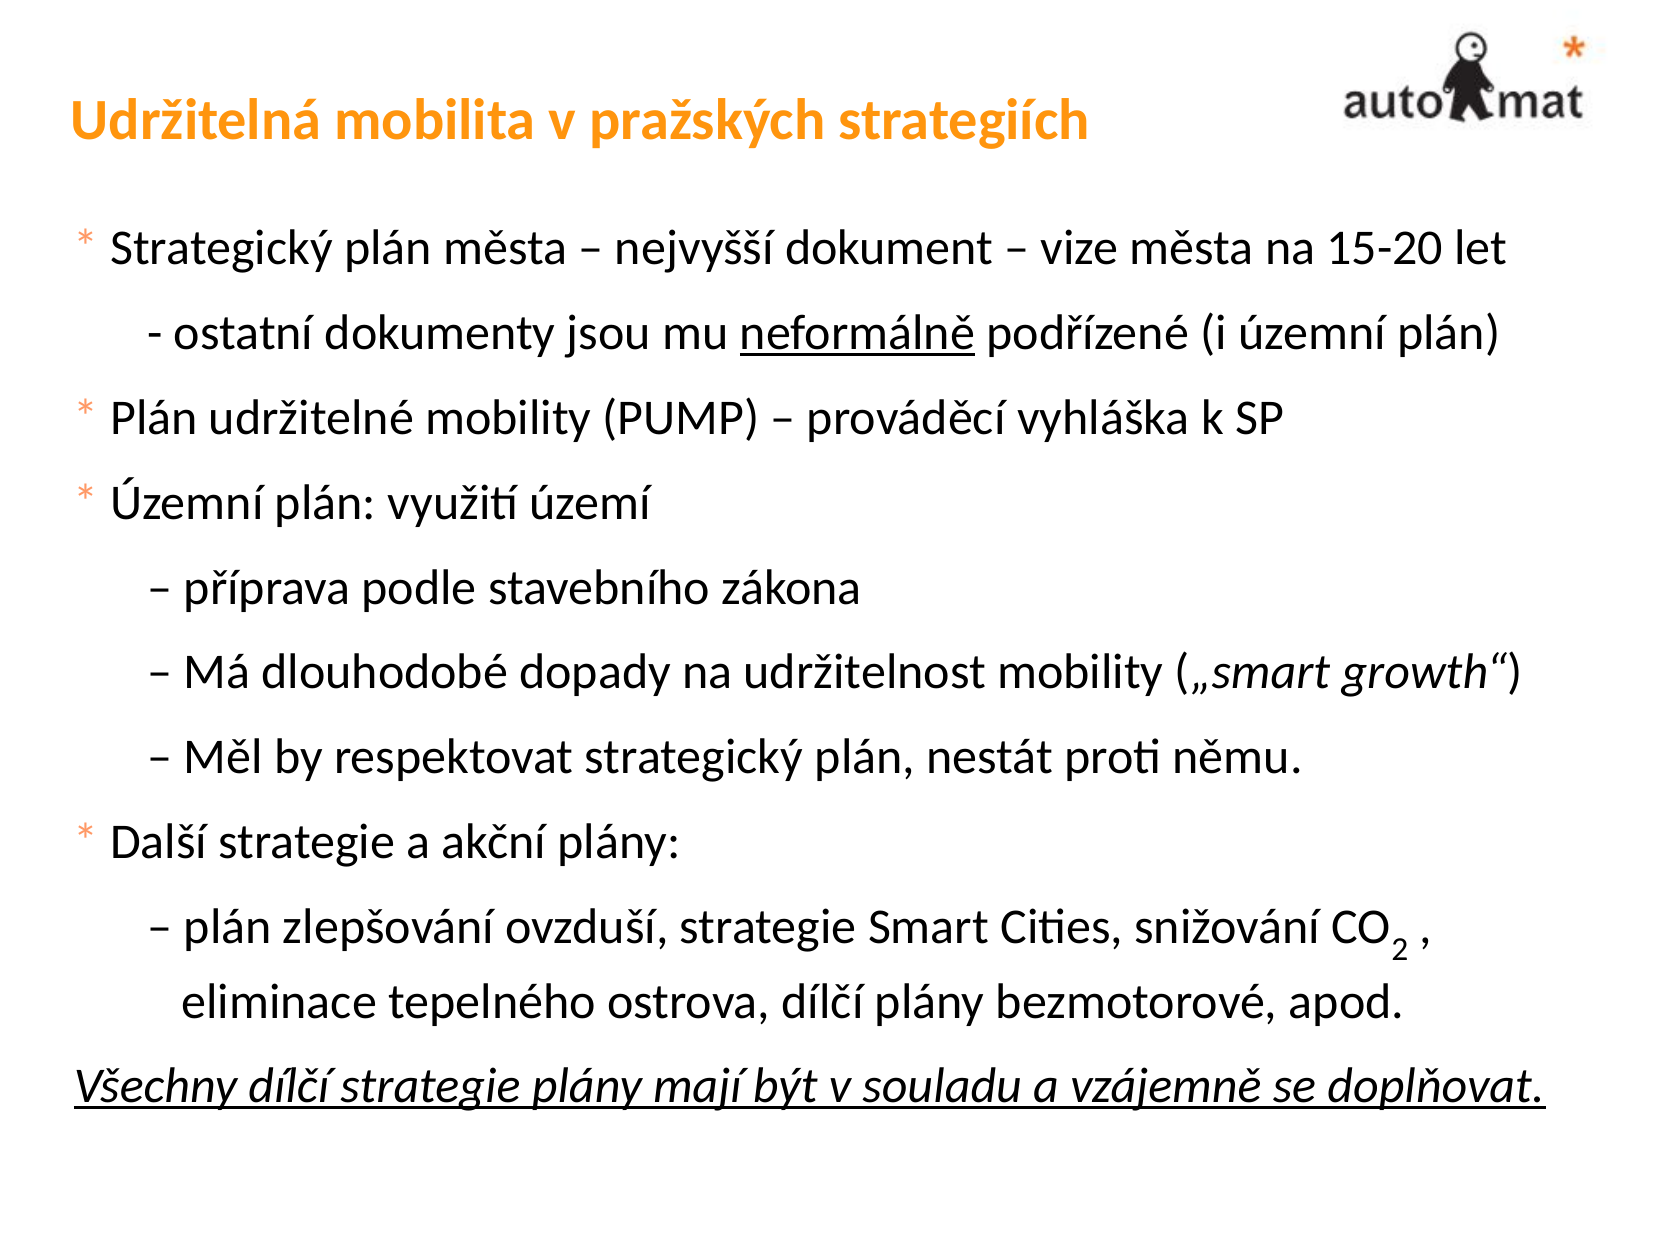

Udržitelná mobilita v pražských strategiích
* Strategický plán města – nejvyšší dokument – vize města na 15-20 let
	- ostatní dokumenty jsou mu neformálně podřízené (i územní plán)
* Plán udržitelné mobility (PUMP) – prováděcí vyhláška k SP
* Územní plán: využití území
	– příprava podle stavebního zákona
	– Má dlouhodobé dopady na udržitelnost mobility („smart growth“)
	– Měl by respektovat strategický plán, nestát proti němu.
* Další strategie a akční plány:
	– plán zlepšování ovzduší, strategie Smart Cities, snižování CO2 ,
	 eliminace tepelného ostrova, dílčí plány bezmotorové, apod.
Všechny dílčí strategie plány mají být v souladu a vzájemně se doplňovat.